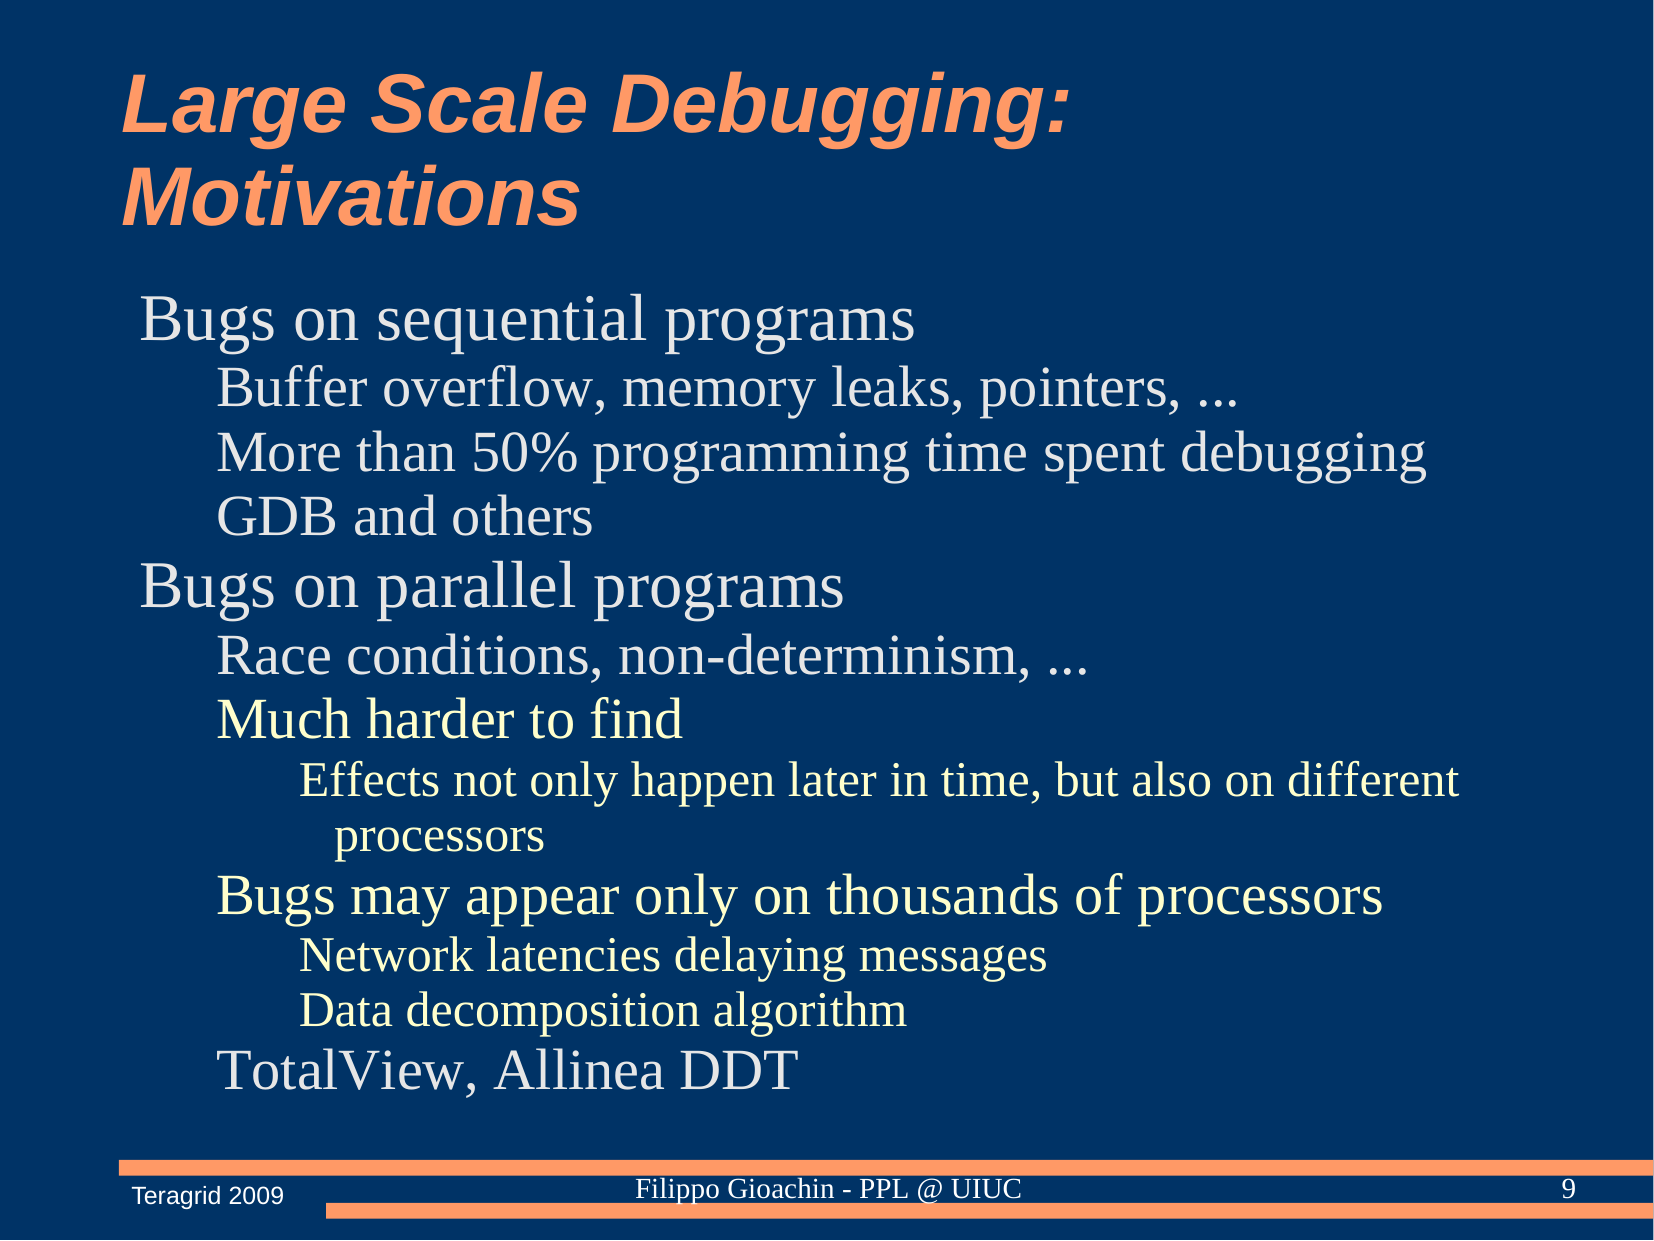

# Large Scale Debugging: Motivations
Bugs on sequential programs
Buffer overflow, memory leaks, pointers, ...
More than 50% programming time spent debugging
GDB and others
Bugs on parallel programs
Race conditions, non-determinism, ...
Much harder to find
Effects not only happen later in time, but also on different processors
Bugs may appear only on thousands of processors
Network latencies delaying messages
Data decomposition algorithm
TotalView, Allinea DDT
9
Filippo Gioachin - PPL @ UIUC